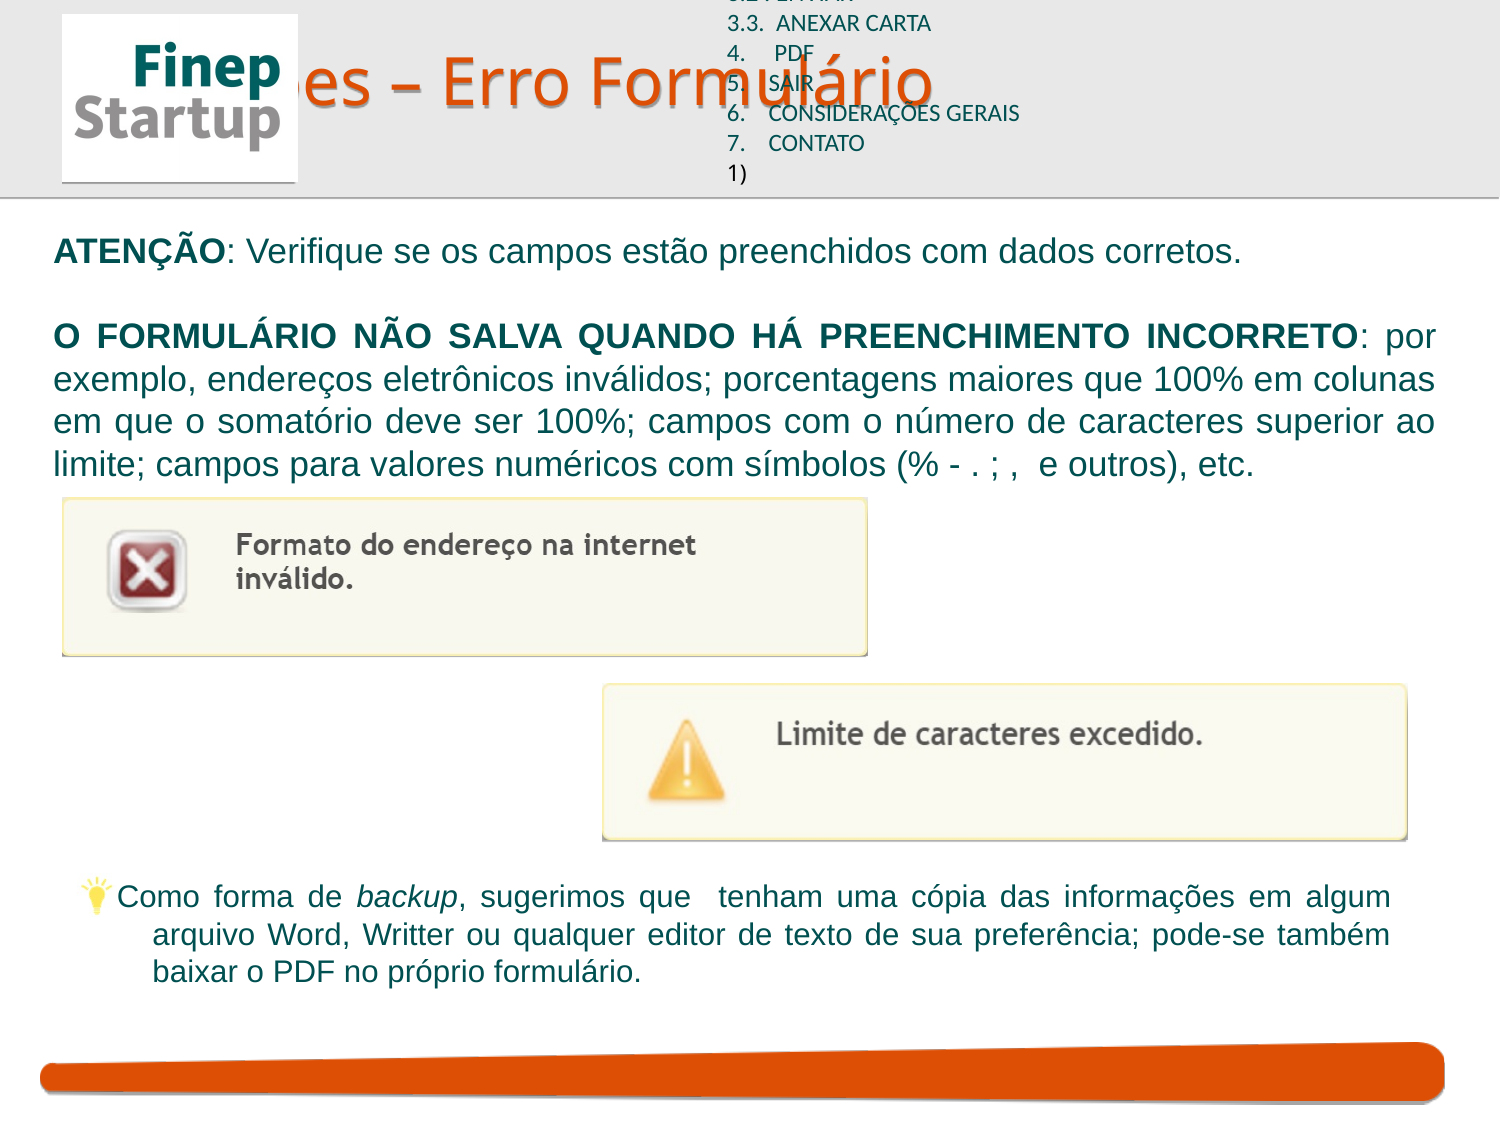

1. 1º ACESSO
2. CADASTRO
3. BOTÕES DO FORMULÁRIO
3.1. SALVAR
3.2 . ENVIAR
3.3. ANEXAR CARTA
4. PDF
5. SAIR
6. CONSIDERAÇÕES GERAIS
7. CONTATO
# 3. Botões – Erro Formulário
ATENÇÃO: Verifique se os campos estão preenchidos com dados corretos.
O FORMULÁRIO NÃO SALVA QUANDO HÁ PREENCHIMENTO INCORRETO: por exemplo, endereços eletrônicos inválidos; porcentagens maiores que 100% em colunas em que o somatório deve ser 100%; campos com o número de caracteres superior ao limite; campos para valores numéricos com símbolos (% - . ; , e outros), etc.
4) CONSIDERAÇÕES GERAIS
1) 1º ACESSO
3) BOTÕES DO FORMULÁRIO
3.3) ANEXAR CARTA
Como forma de backup, sugerimos que tenham uma cópia das informações em algum arquivo Word, Writter ou qualquer editor de texto de sua preferência; pode-se também baixar o PDF no próprio formulário.
2) CADASTRO
3.1) SALVAR
3.4) PDF
5) CONTATO
3.5) SAIR
3.2) ENVIAR